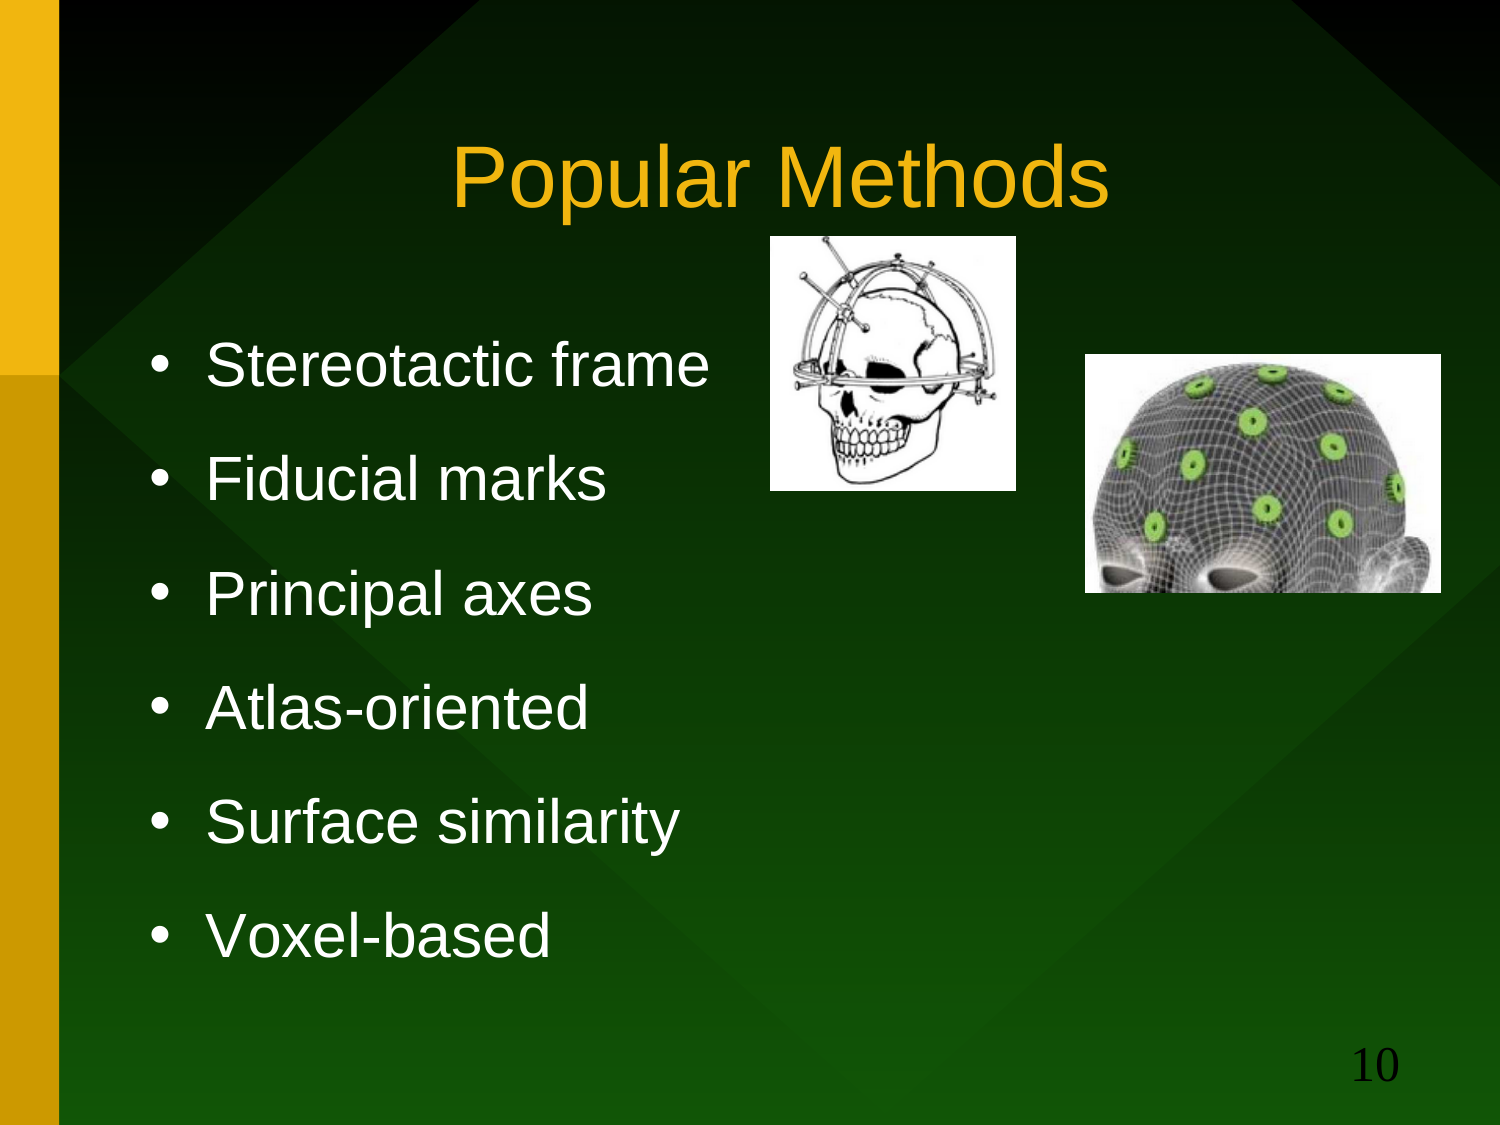

# Popular Methods
Stereotactic frame
Fiducial marks
Principal axes
Atlas-oriented
Surface similarity
Voxel-based
10